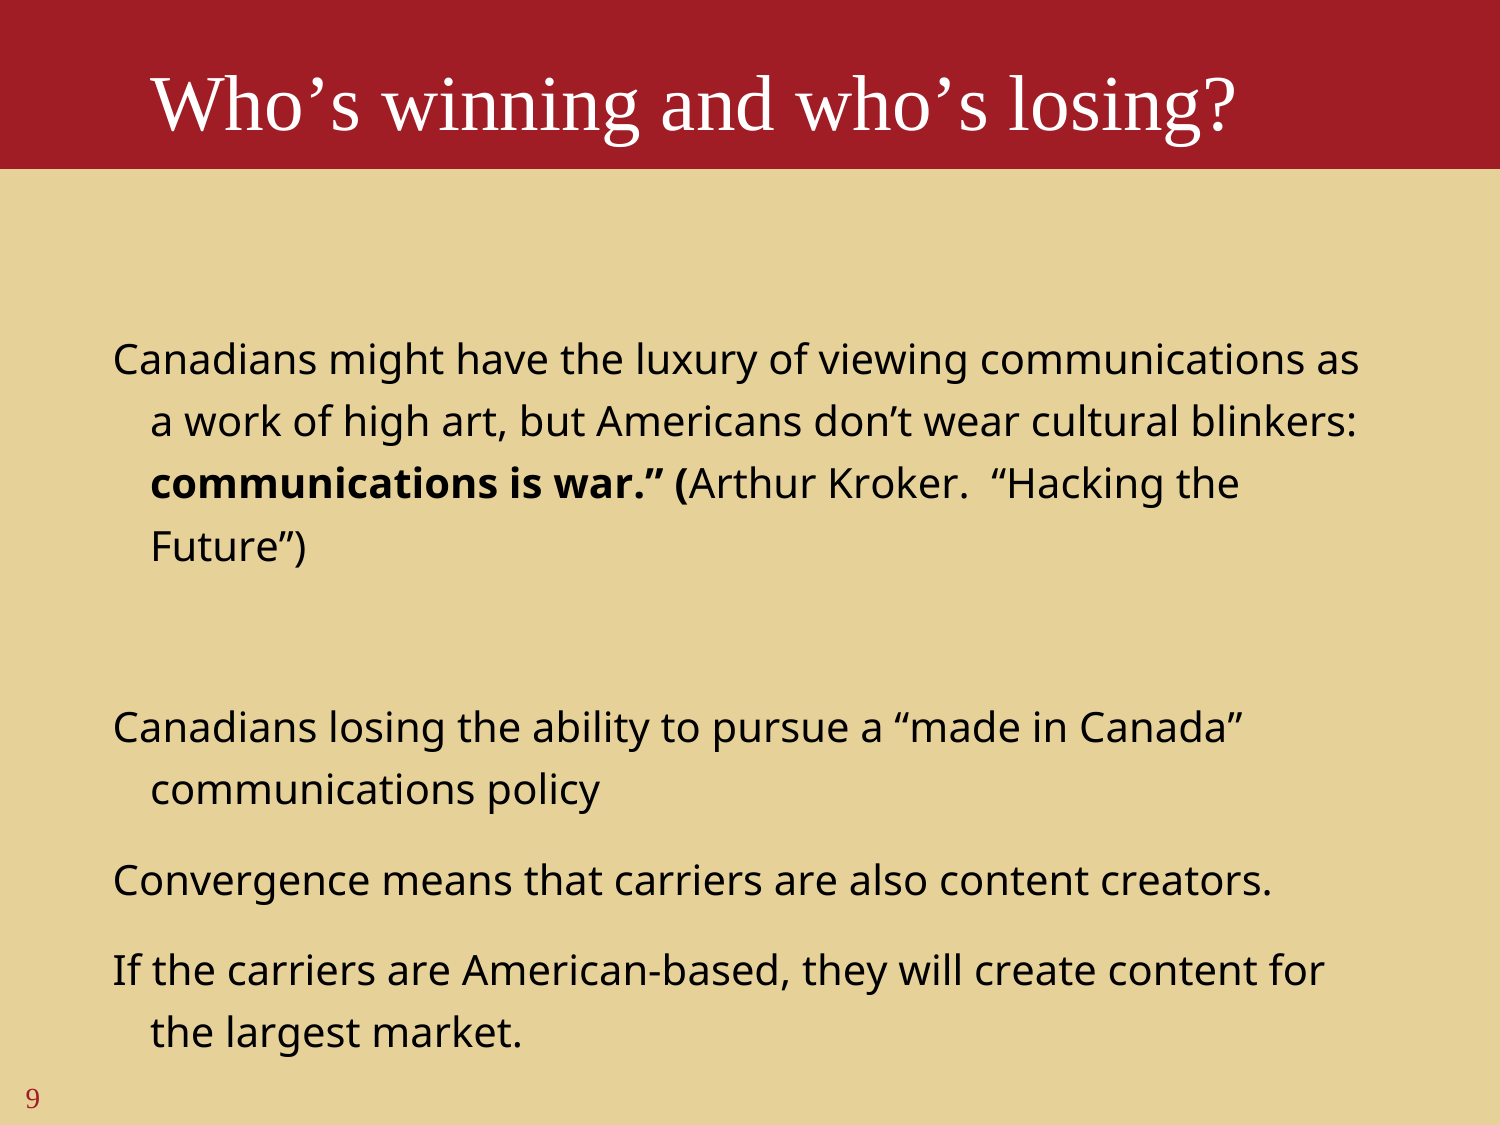

# Who’s winning and who’s losing?
Canadians might have the luxury of viewing communications as a work of high art, but Americans don’t wear cultural blinkers: communications is war.” (Arthur Kroker. “Hacking the Future”)
Canadians losing the ability to pursue a “made in Canada” communications policy
Convergence means that carriers are also content creators.
If the carriers are American-based, they will create content for the largest market.